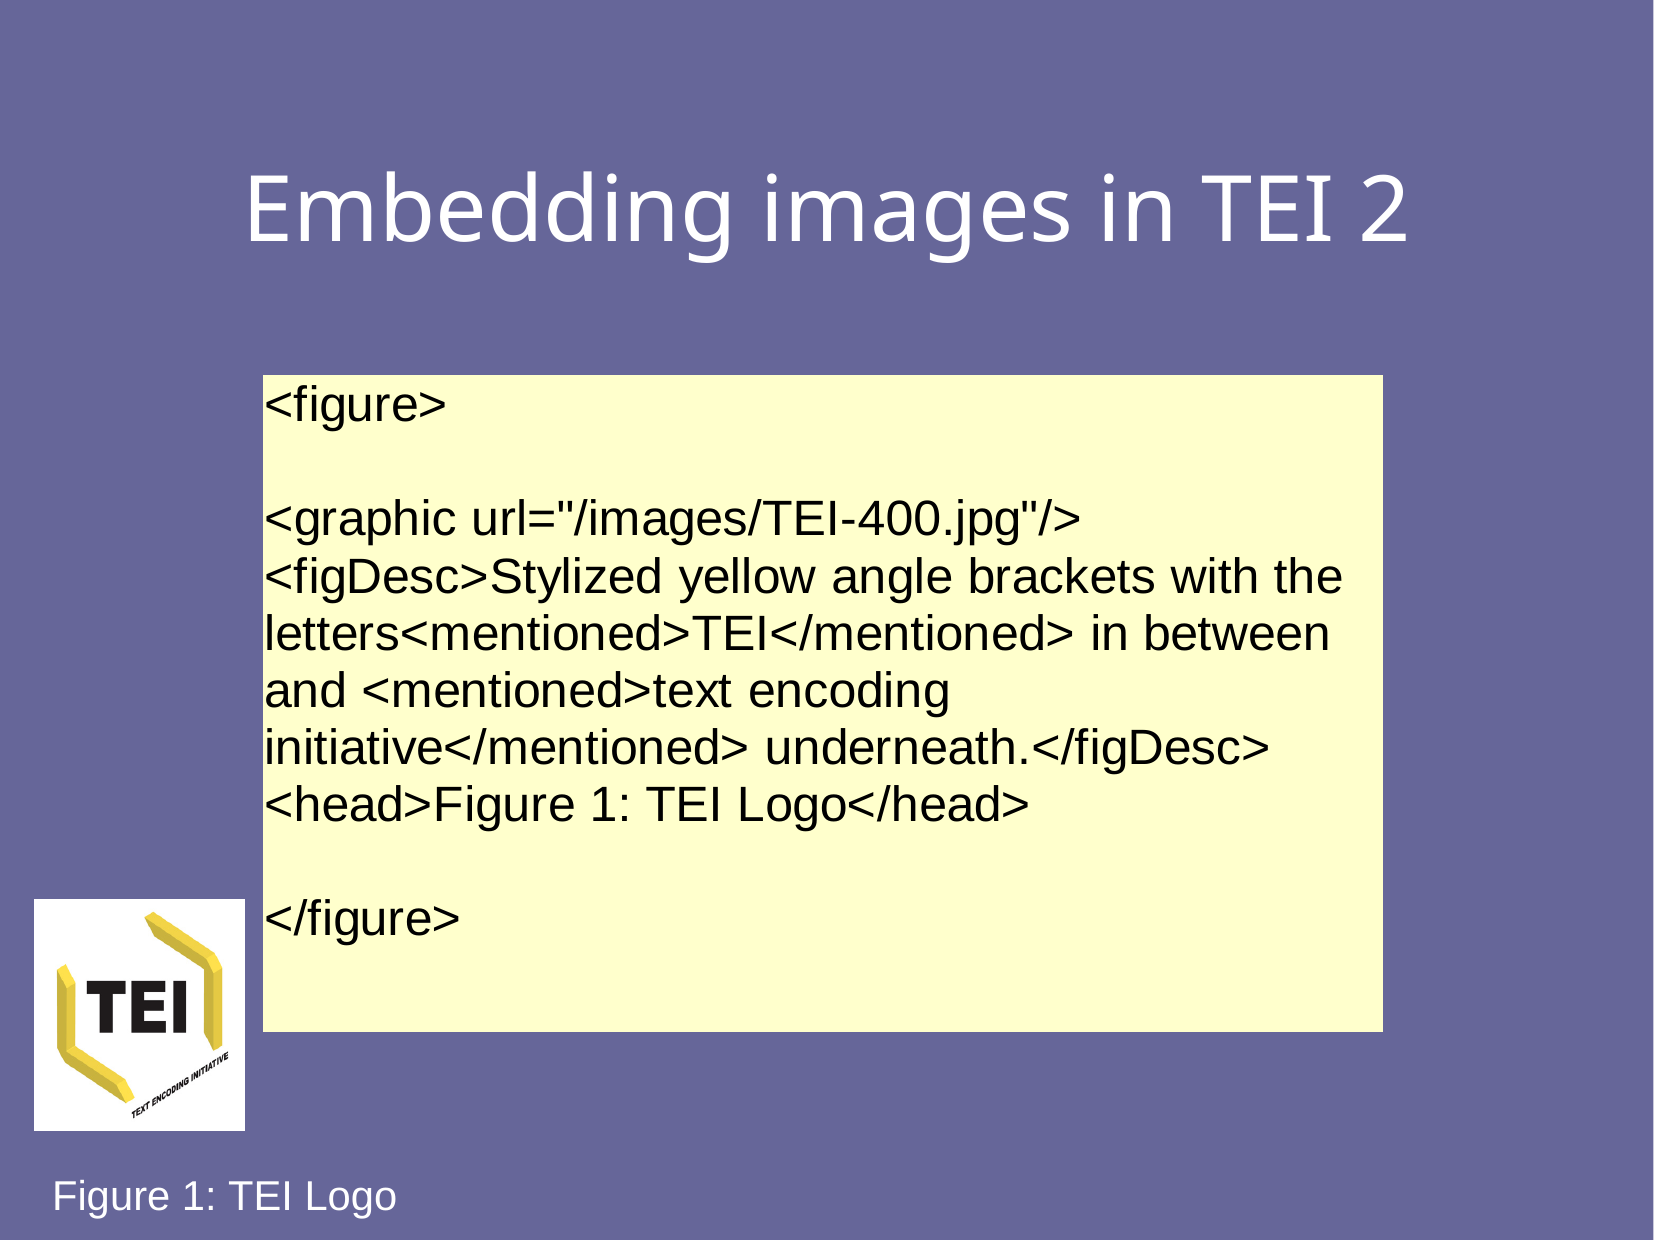

# Embedding images in TEI 2
Figure 1: TEI Logo